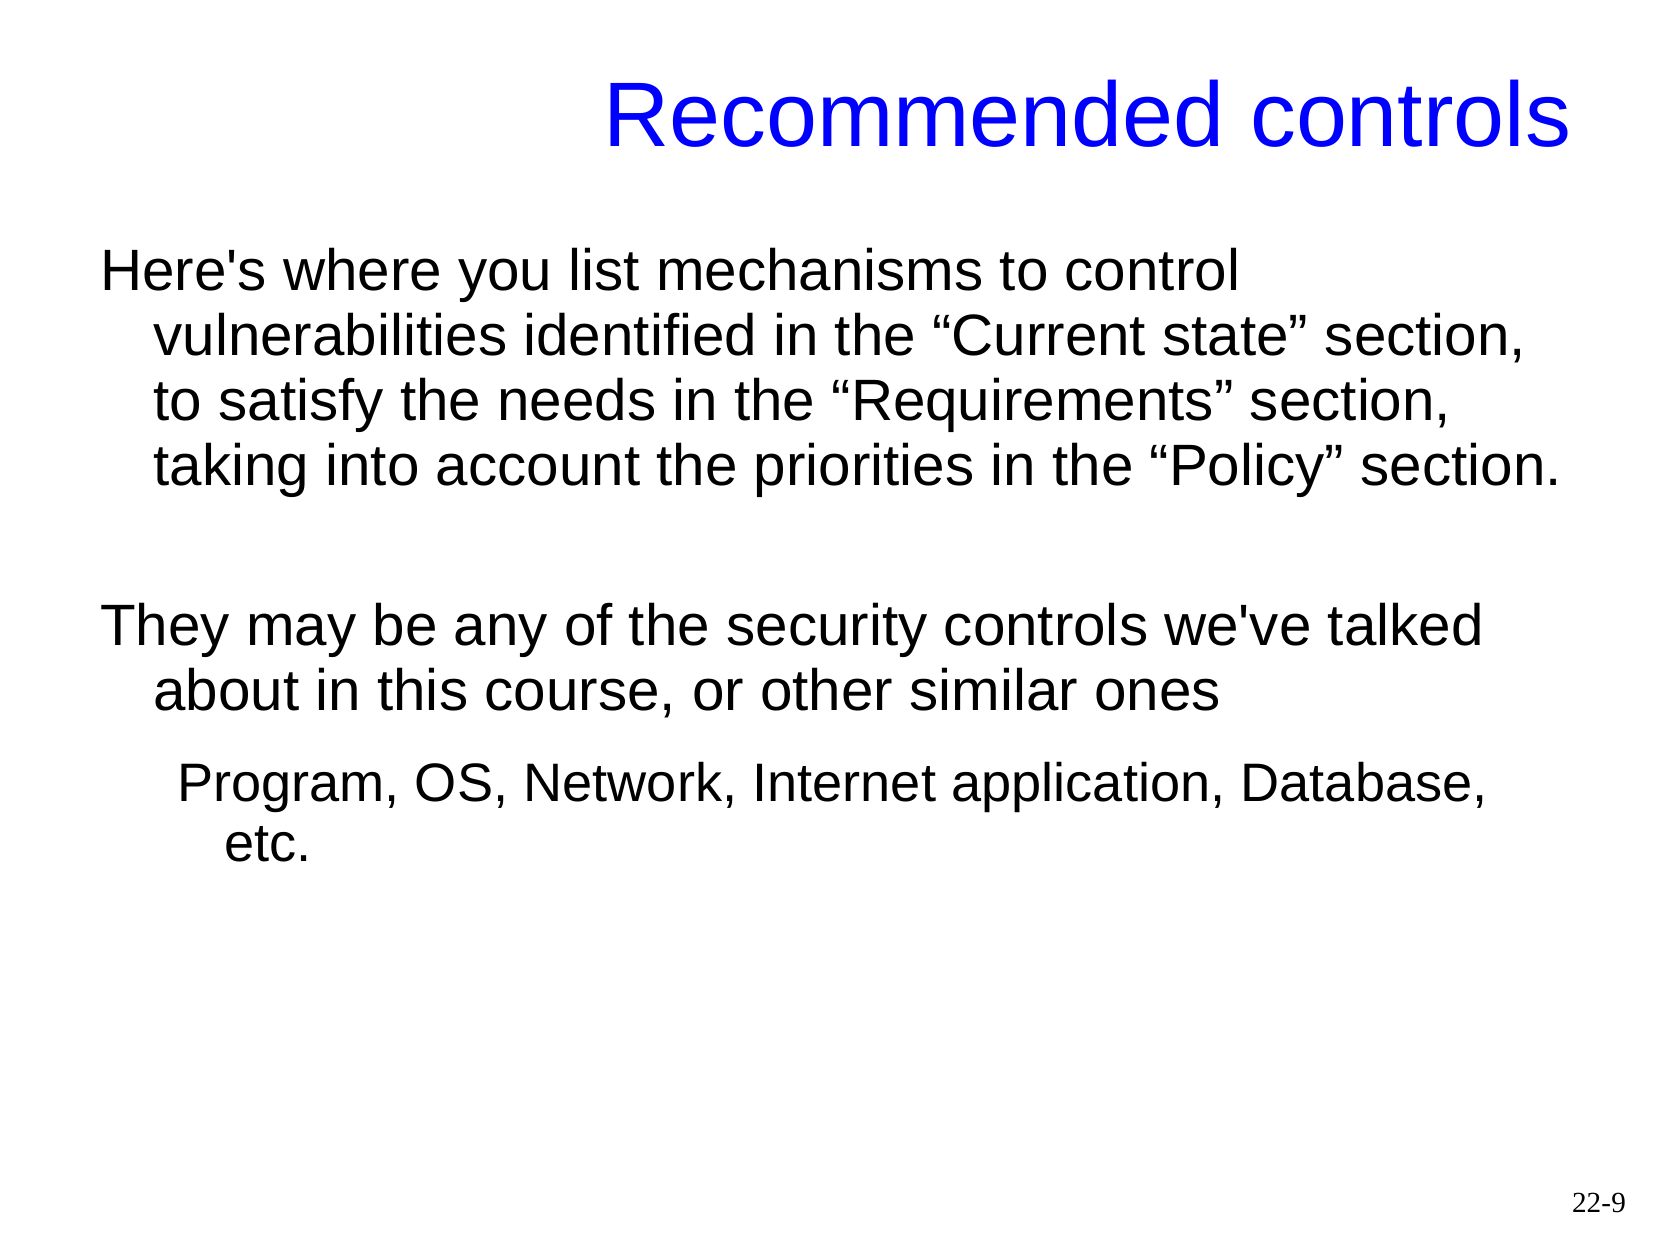

# Recommended controls
Here's where you list mechanisms to control vulnerabilities identified in the “Current state” section, to satisfy the needs in the “Requirements” section, taking into account the priorities in the “Policy” section.
They may be any of the security controls we've talked about in this course, or other similar ones
Program, OS, Network, Internet application, Database, etc.